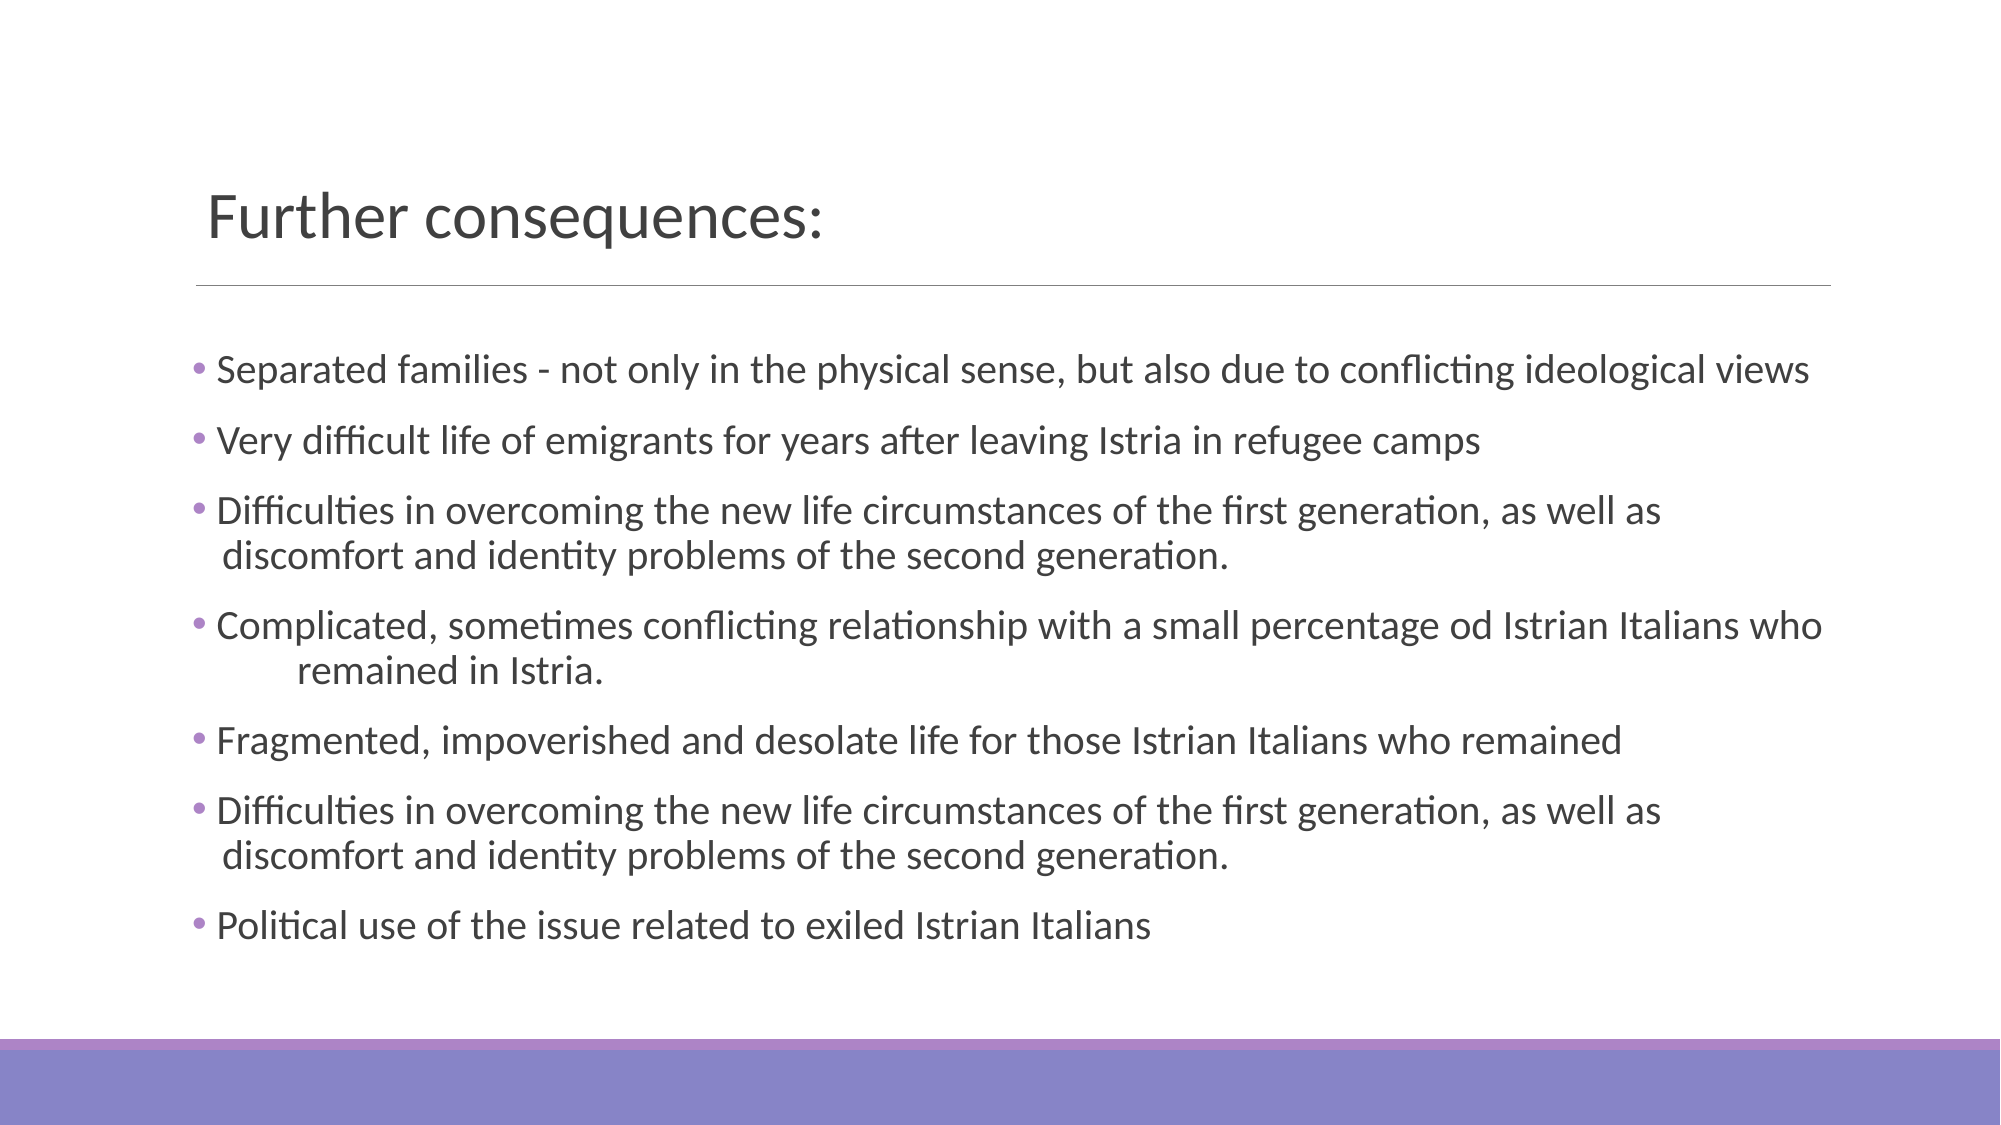

#
Further consequences:
 Separated families - not only in the physical sense, but also due to conflicting ideological views
 Very difficult life of emigrants for years after leaving Istria in refugee camps
 Difficulties in overcoming the new life circumstances of the first generation, as well as 	discomfort and identity problems of the second generation.
 Complicated, sometimes conflicting relationship with a small percentage od Istrian Italians who 	remained in Istria.
 Fragmented, impoverished and desolate life for those Istrian Italians who remained
 Difficulties in overcoming the new life circumstances of the first generation, as well as discomfort and identity problems of the second generation.
 Political use of the issue related to exiled Istrian Italians